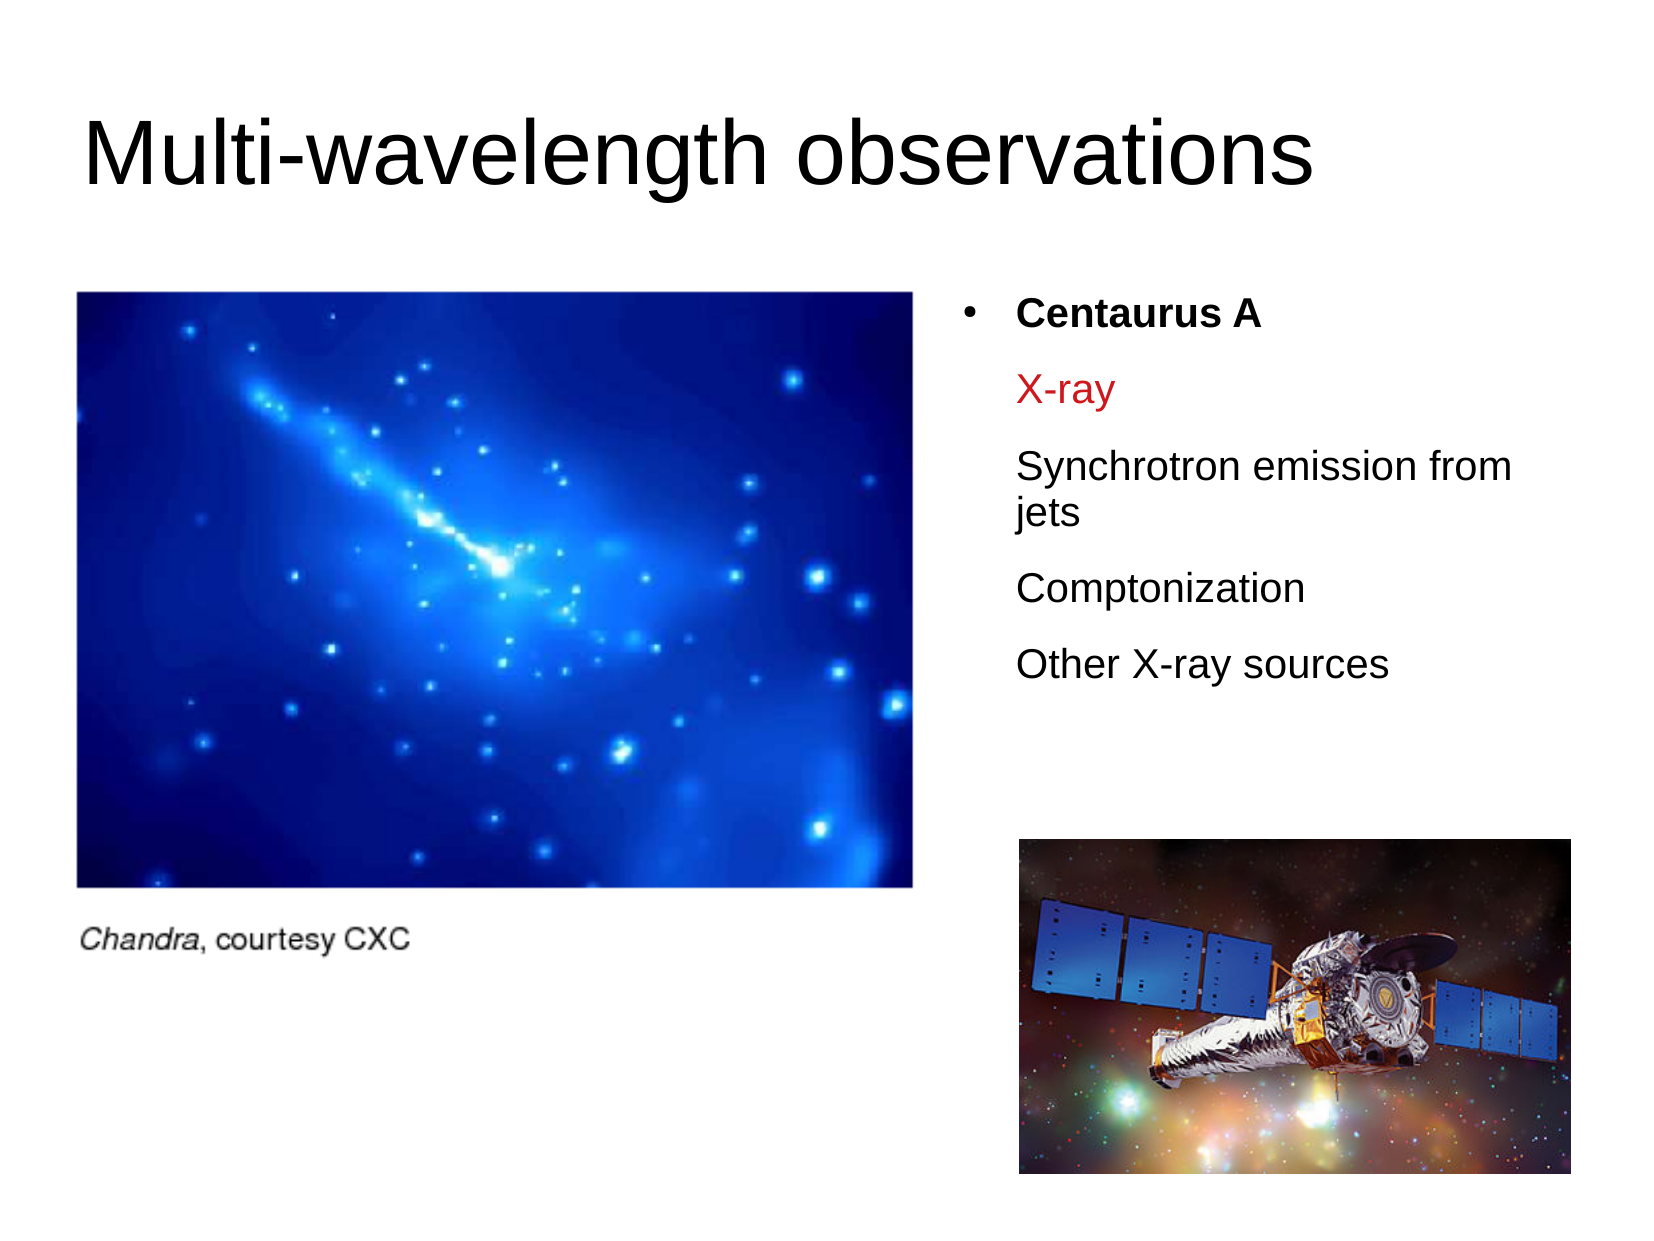

# Multi-wavelength observations
Centaurus A
X-ray
Synchrotron emission from jets
Comptonization
Other X-ray sources